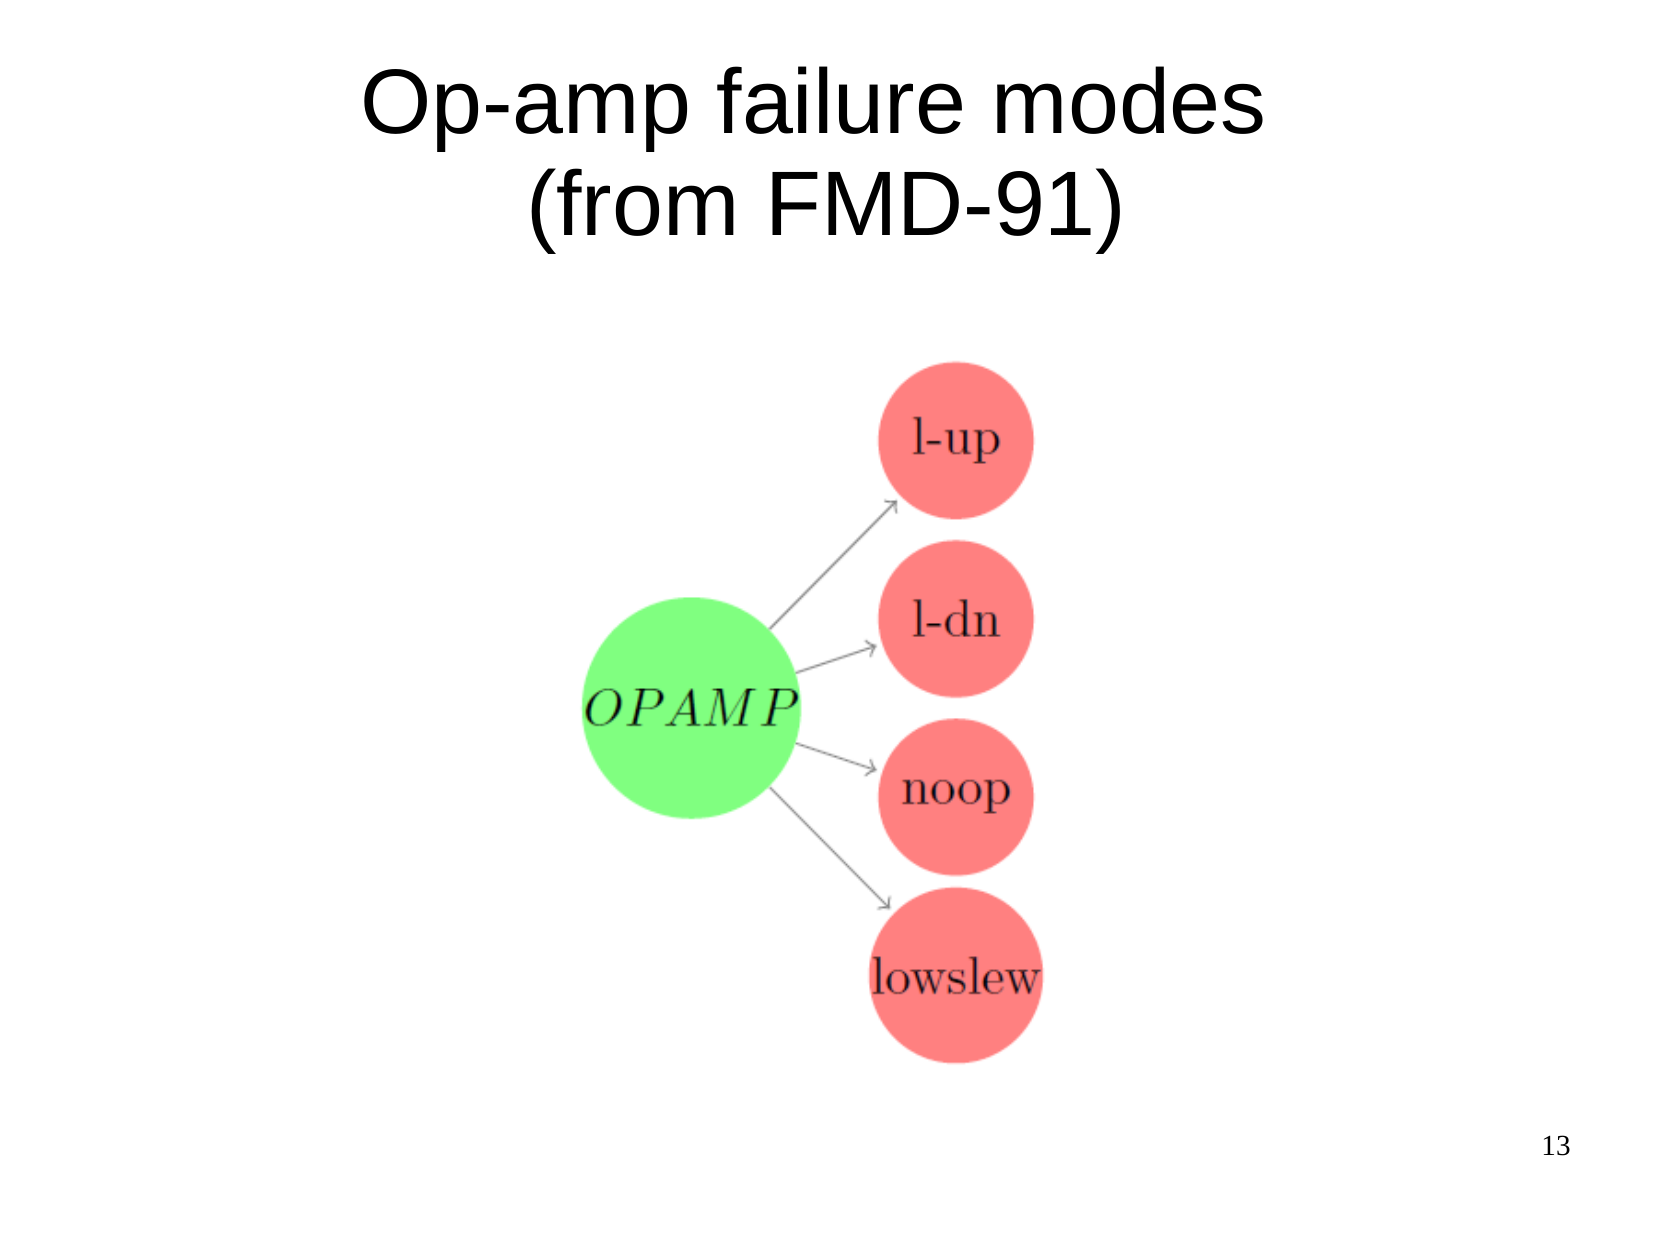

# Op-amp failure modes (from FMD-91)
13